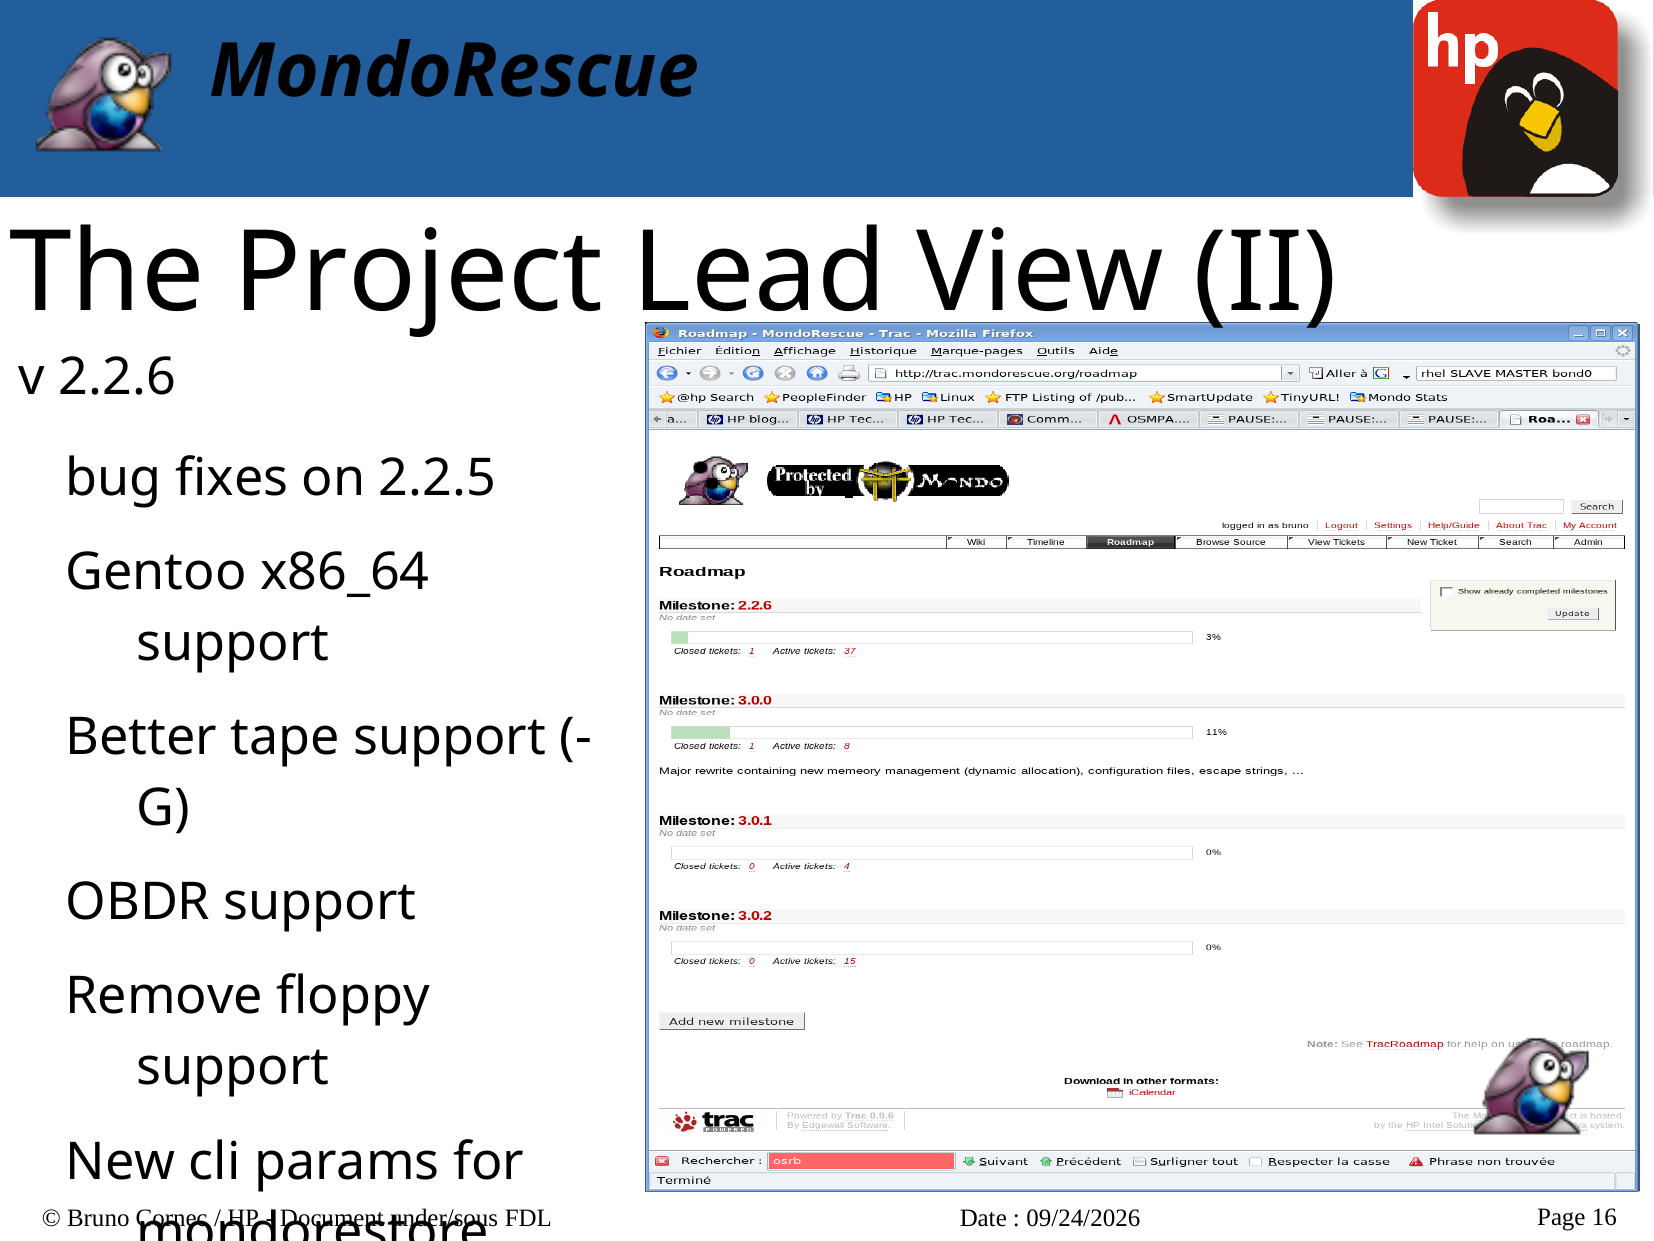

The Project Lead View (II)
# v 2.2.6
bug fixes on 2.2.5
Gentoo x86_64 support
Better tape support (-G)
OBDR support
Remove floppy support
New cli params for mondorestore